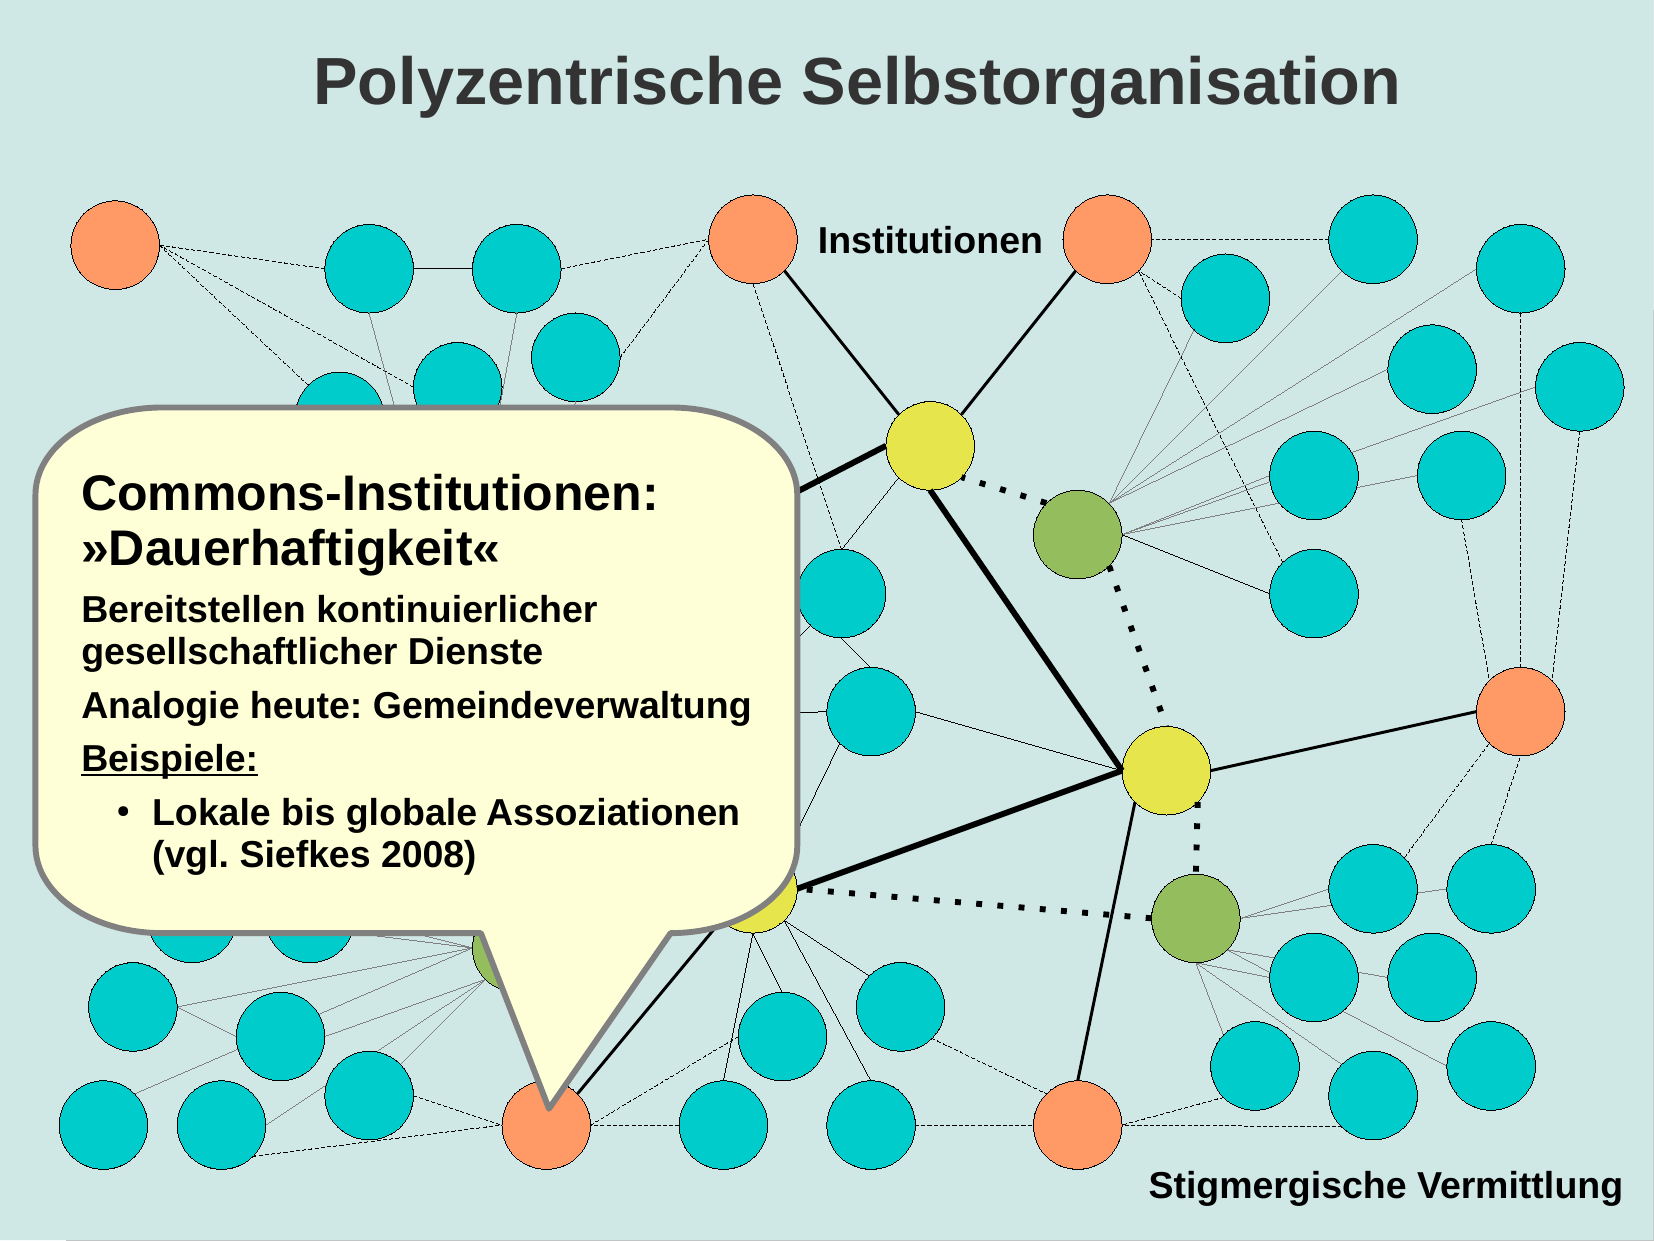

# Polyzentrische Selbstorganisation
Institutionen
Commons-Institutionen:
»Dauerhaftigkeit«
Bereitstellen kontinuierlicher
gesellschaftlicher Dienste
Analogie heute: Gemeindeverwaltung
Beispiele:
Lokale bis globale Assoziationen
(vgl. Siefkes 2008)
Infrastruktur
Stigmergische Vermittlung